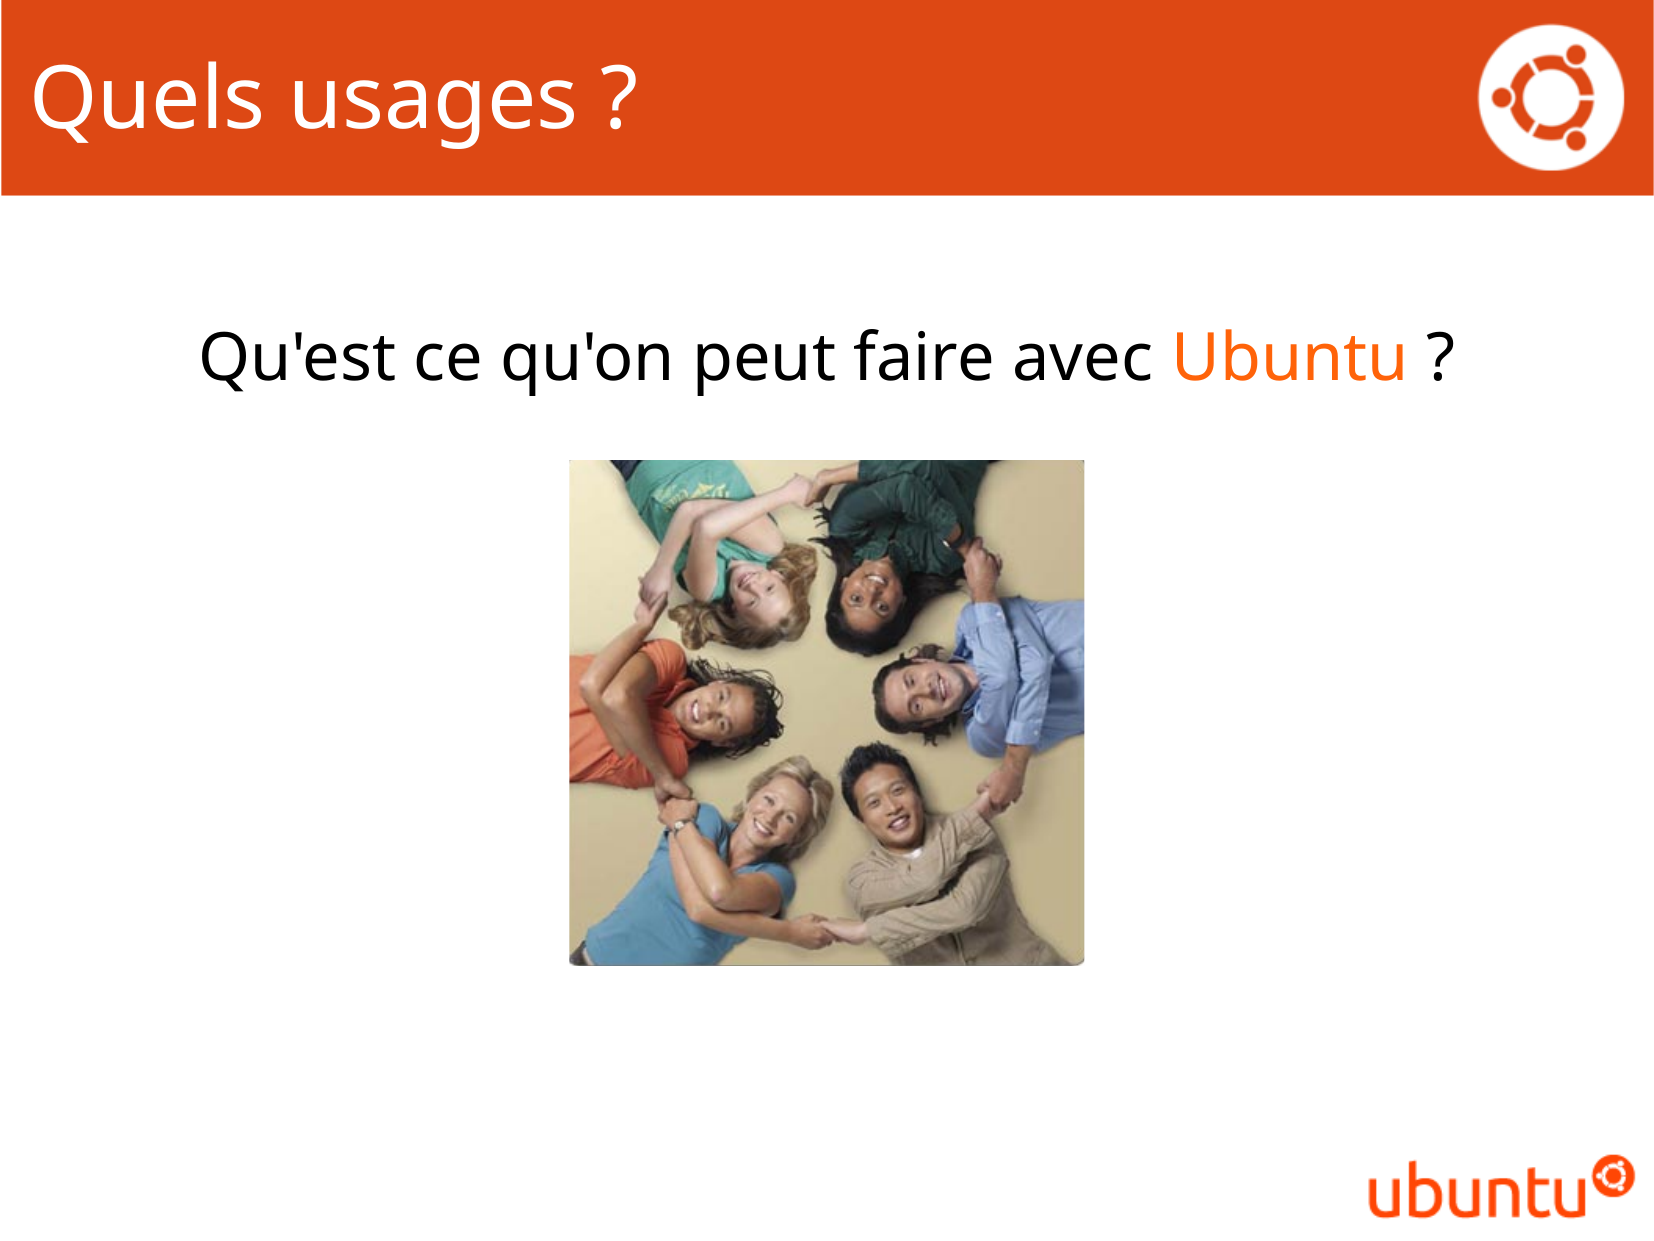

# Quels usages ?
Qu'est ce qu'on peut faire avec Ubuntu ?